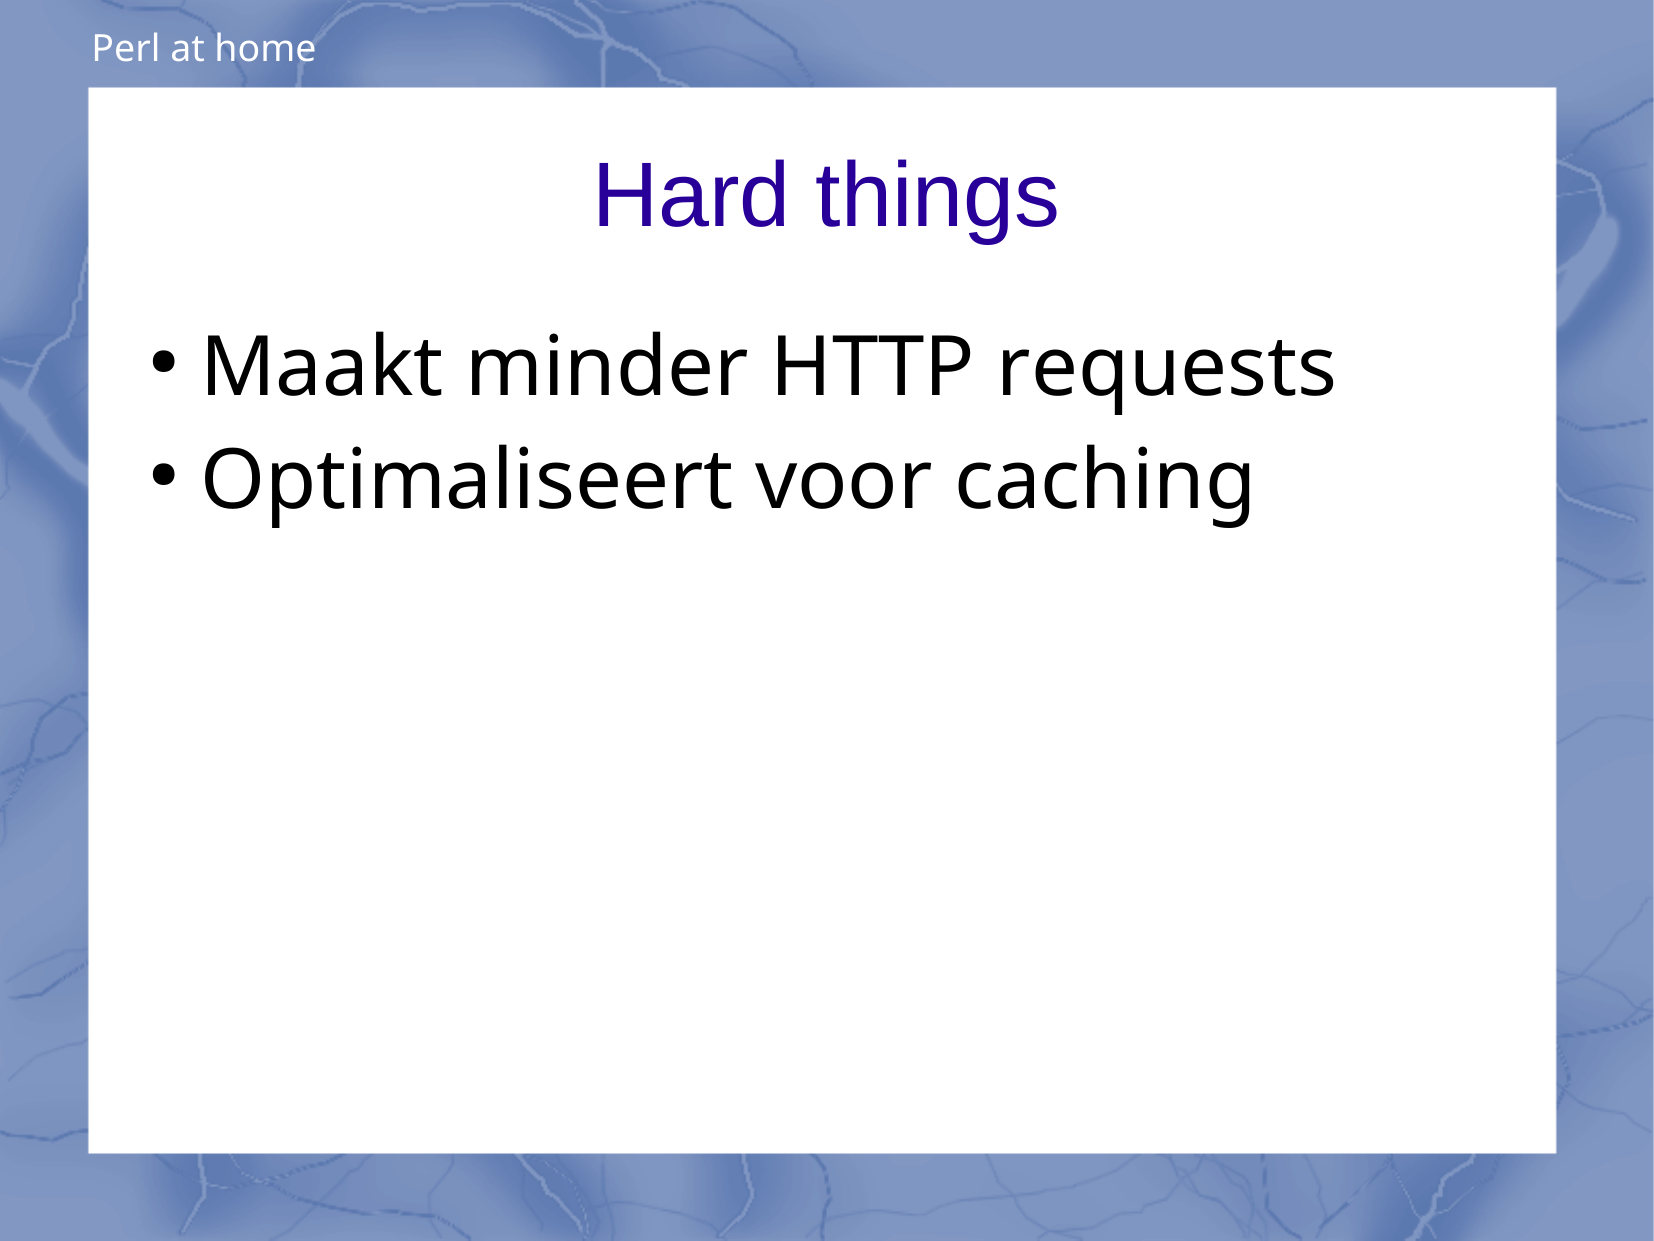

# Hard things
 Maakt minder HTTP requests
 Optimaliseert voor caching